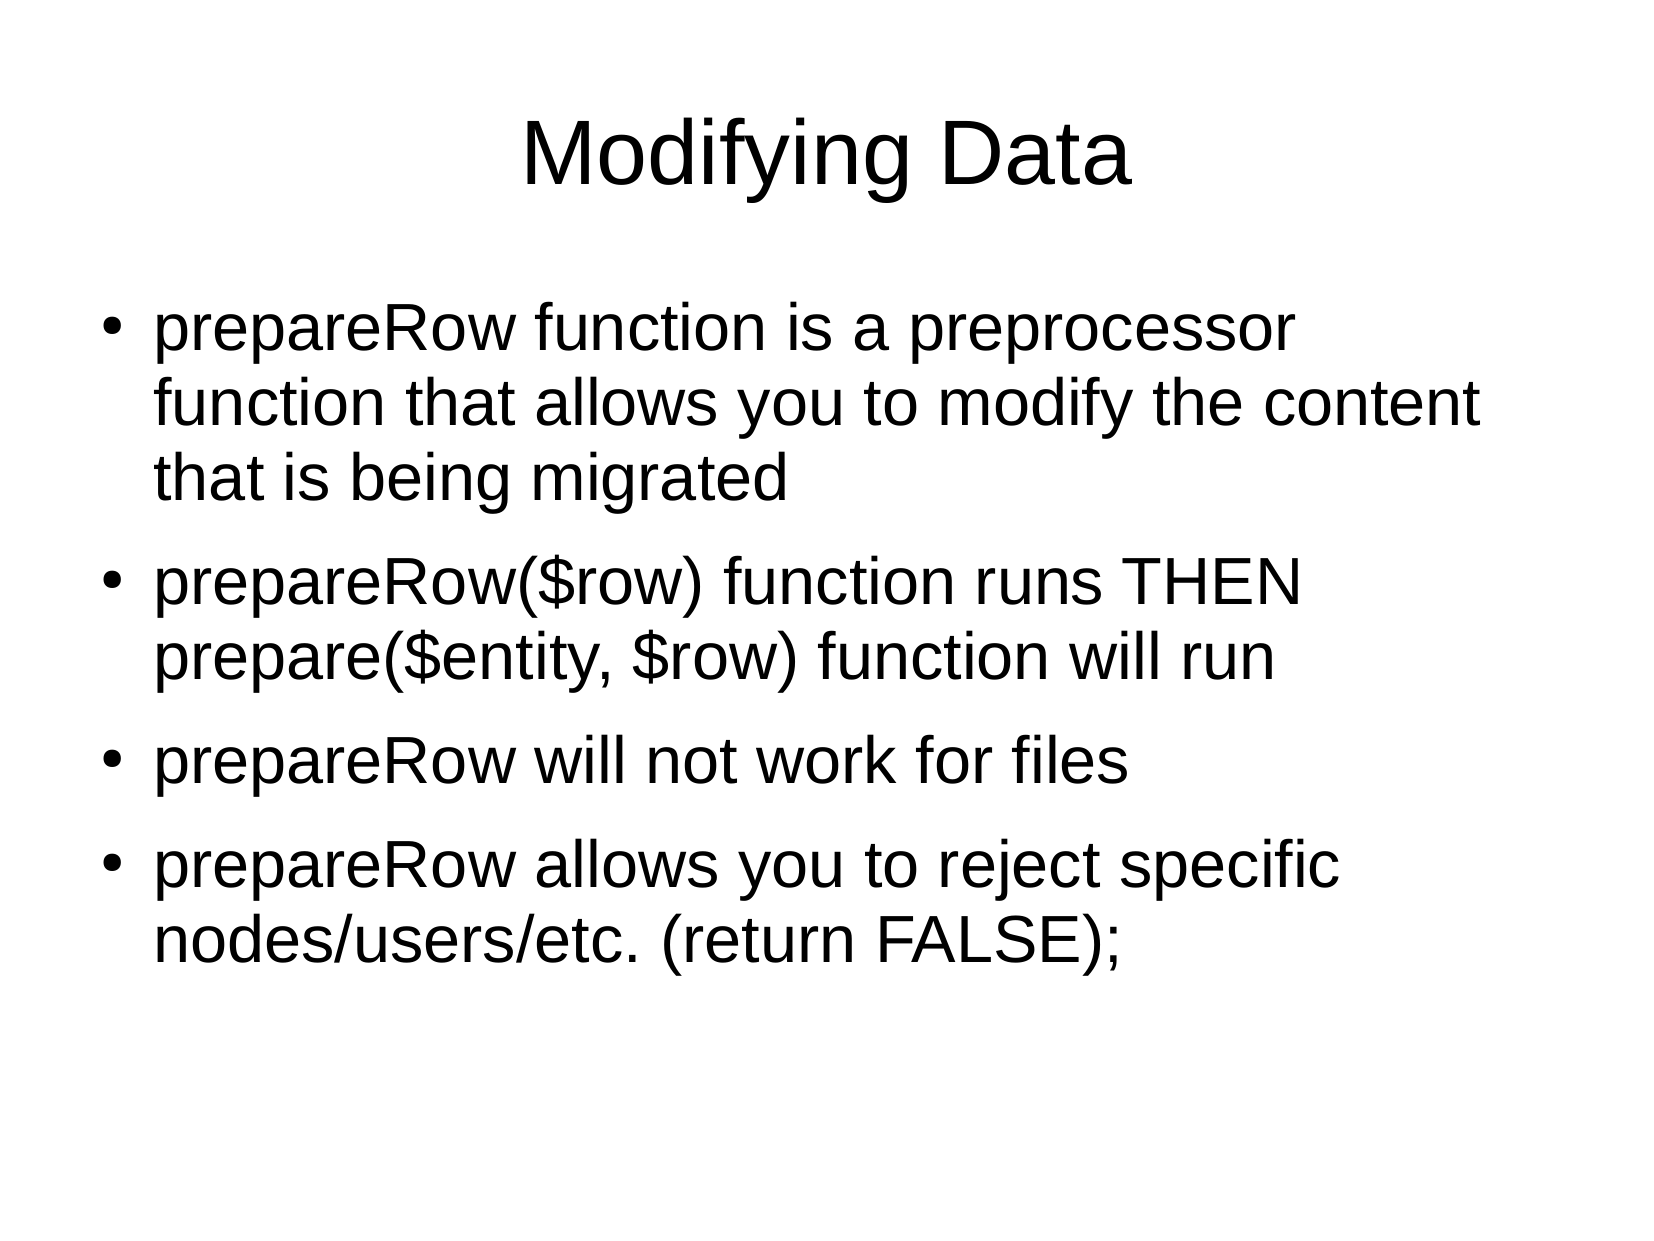

# Modifying Data
prepareRow function is a preprocessor function that allows you to modify the content that is being migrated
prepareRow($row) function runs THEN prepare($entity, $row) function will run
prepareRow will not work for files
prepareRow allows you to reject specific nodes/users/etc. (return FALSE);